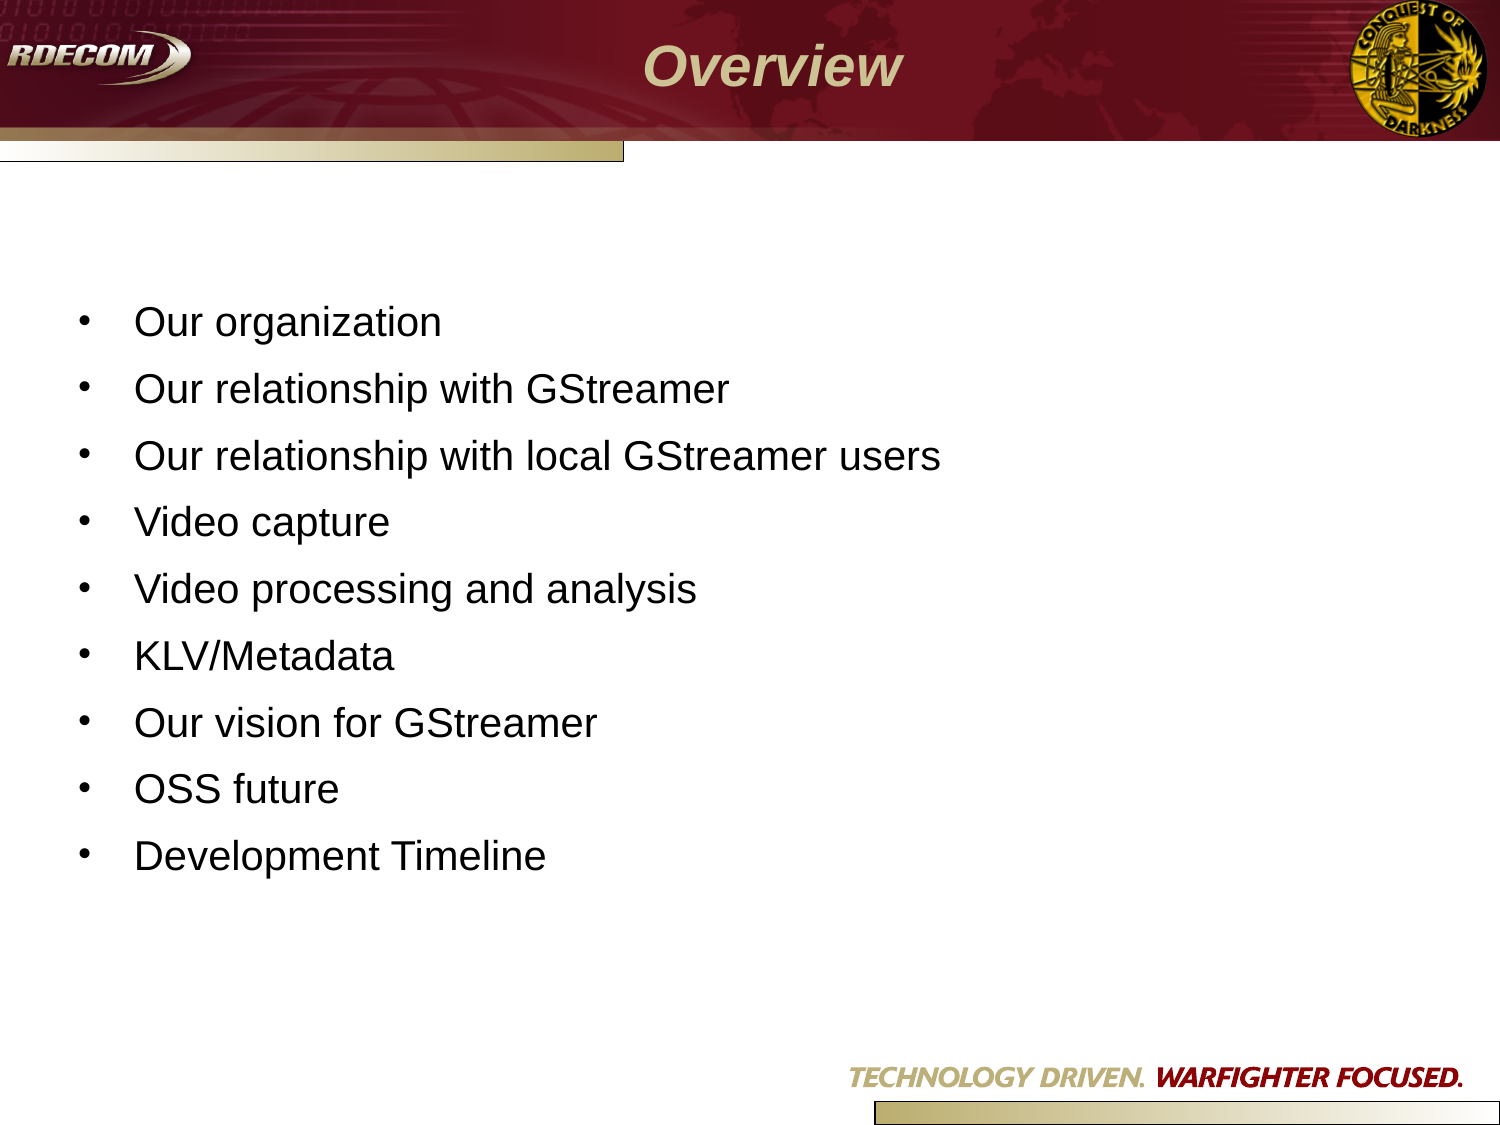

# Overview
Our organization
Our relationship with GStreamer
Our relationship with local GStreamer users
Video capture
Video processing and analysis
KLV/Metadata
Our vision for GStreamer
OSS future
Development Timeline